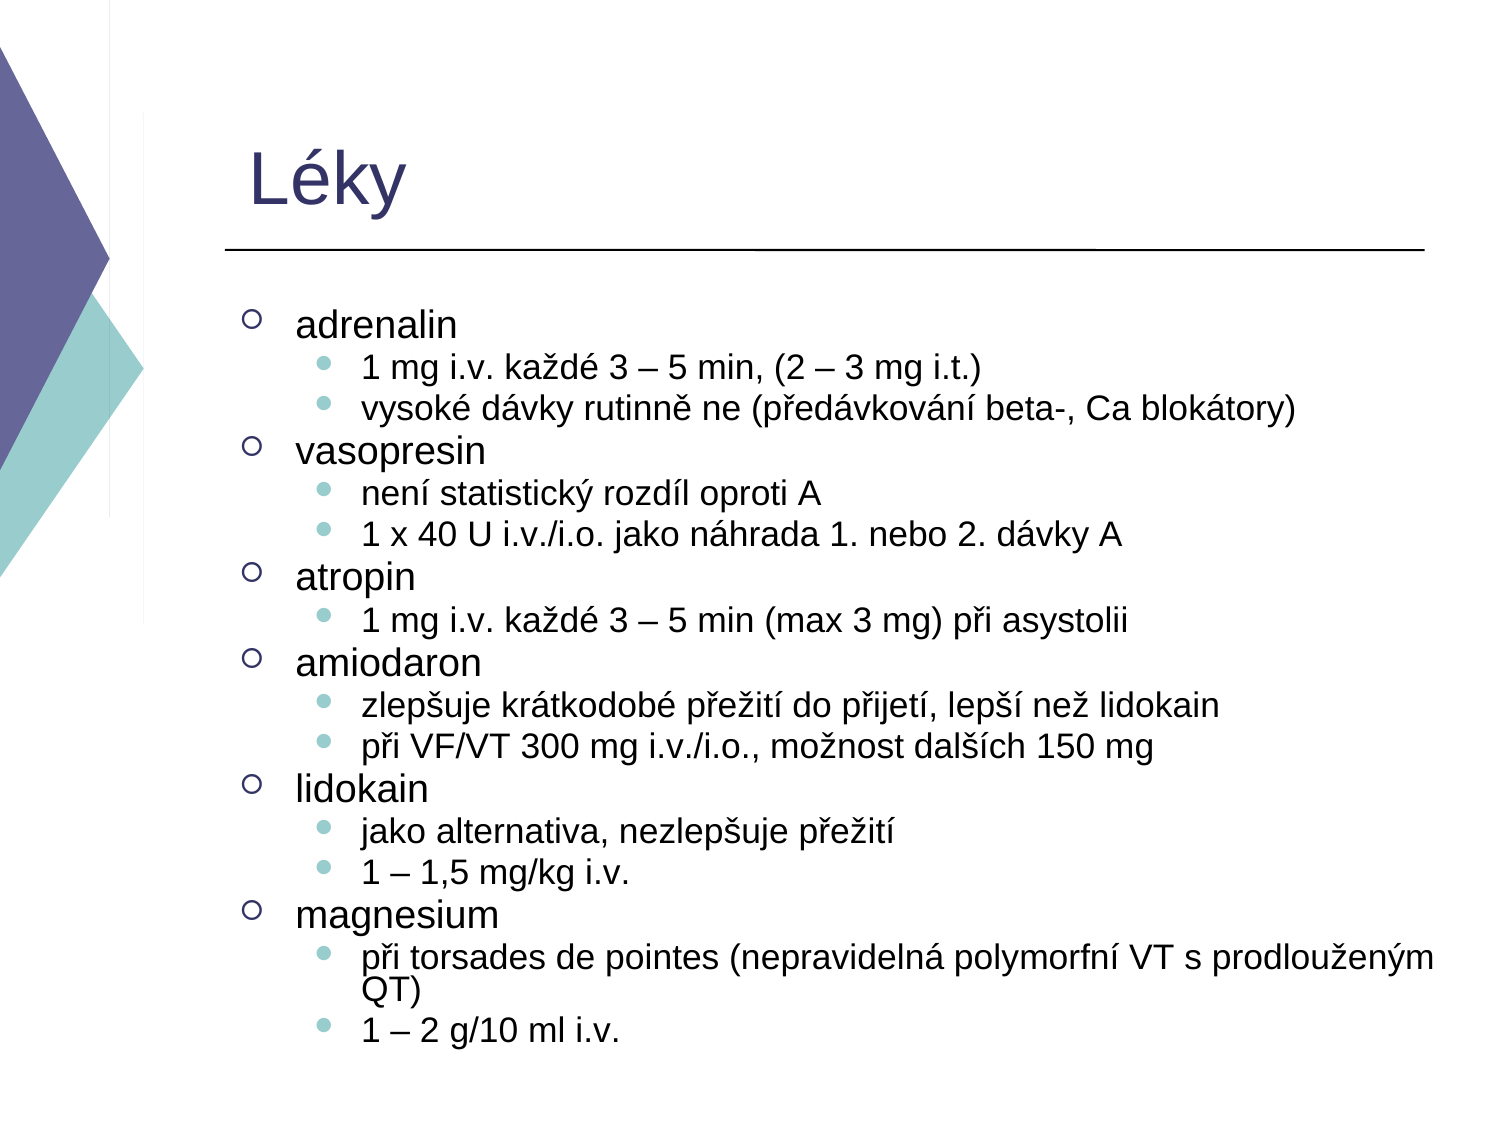

# Léky
adrenalin
1 mg i.v. každé 3 – 5 min, (2 – 3 mg i.t.)
vysoké dávky rutinně ne (předávkování beta-, Ca blokátory)
vasopresin
není statistický rozdíl oproti A
1 x 40 U i.v./i.o. jako náhrada 1. nebo 2. dávky A
atropin
1 mg i.v. každé 3 – 5 min (max 3 mg) při asystolii
amiodaron
zlepšuje krátkodobé přežití do přijetí, lepší než lidokain
při VF/VT 300 mg i.v./i.o., možnost dalších 150 mg
lidokain
jako alternativa, nezlepšuje přežití
1 – 1,5 mg/kg i.v.
magnesium
při torsades de pointes (nepravidelná polymorfní VT s prodlouženým QT)
1 – 2 g/10 ml i.v.